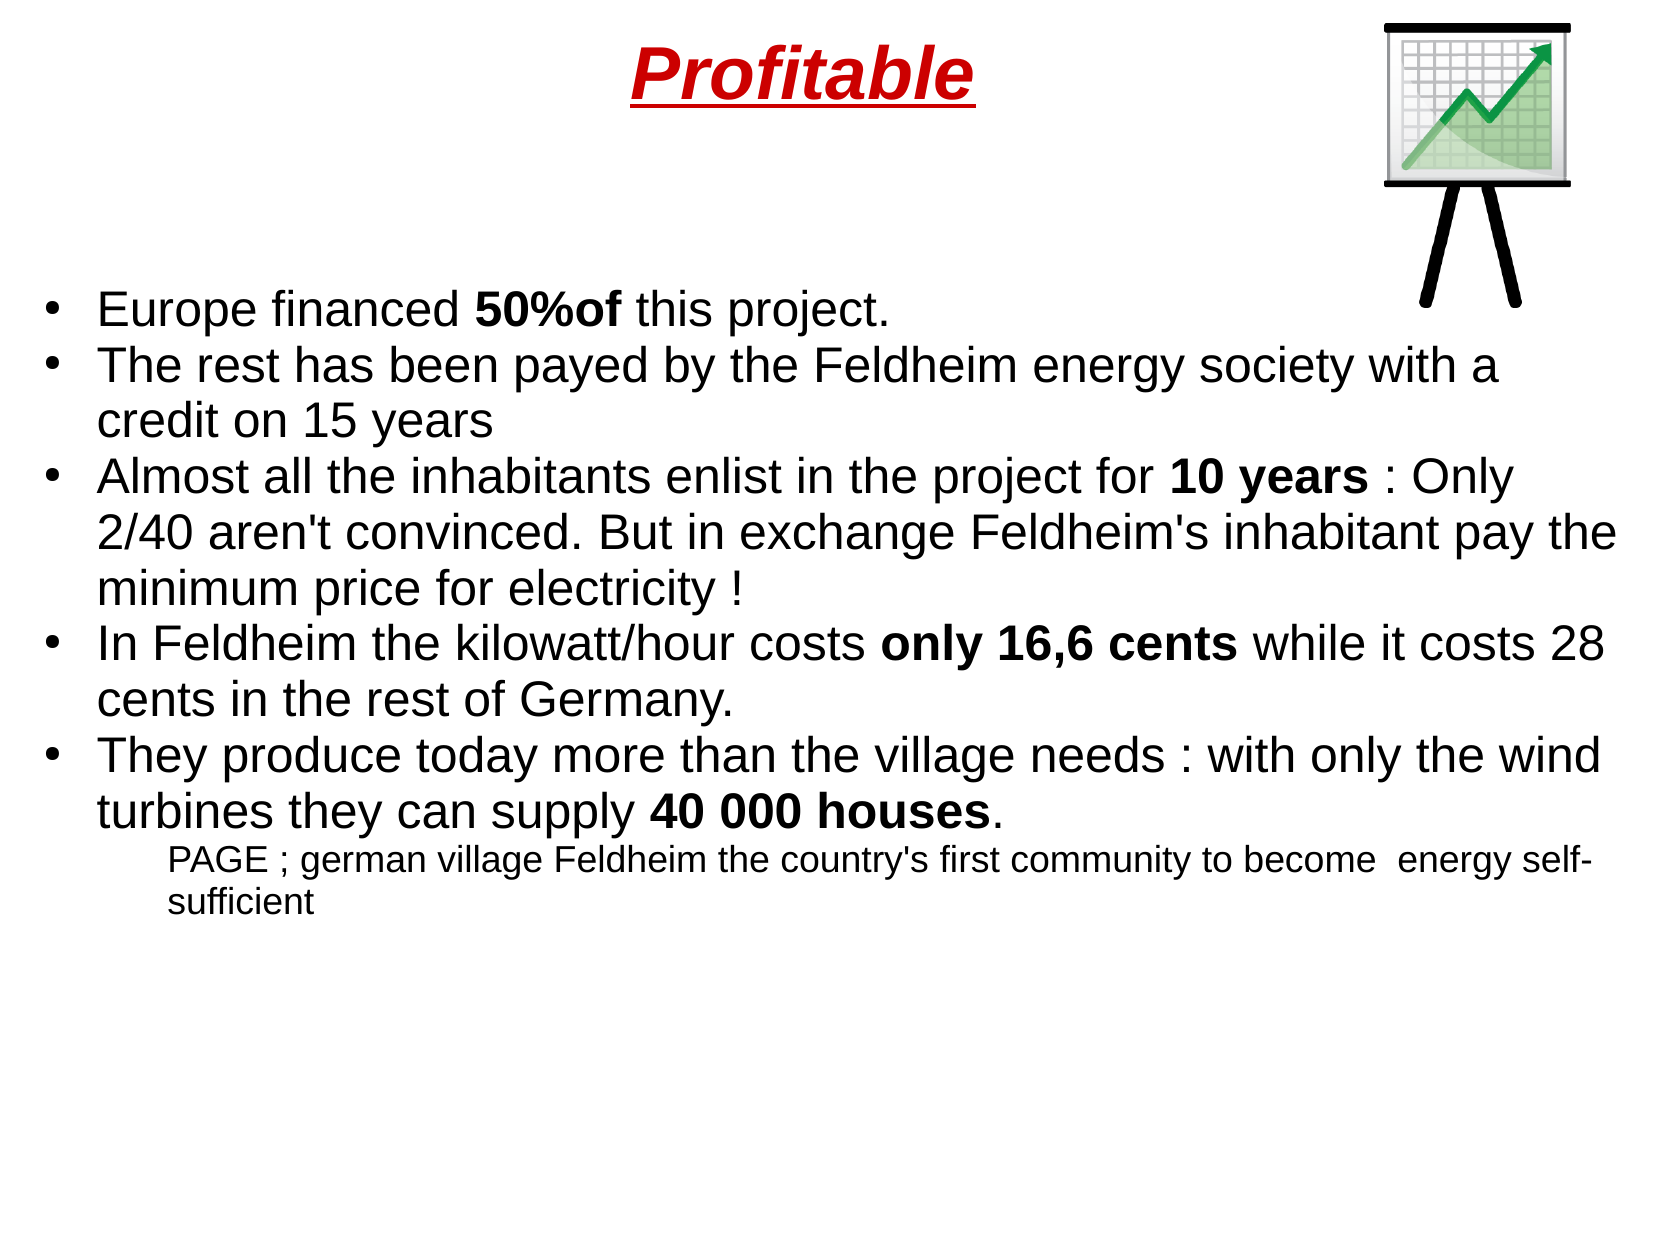

# Profitable
Europe financed 50%of this project.
The rest has been payed by the Feldheim energy society with a credit on 15 years
Almost all the inhabitants enlist in the project for 10 years : Only 2/40 aren't convinced. But in exchange Feldheim's inhabitant pay the minimum price for electricity !
In Feldheim the kilowatt/hour costs only 16,6 cents while it costs 28 cents in the rest of Germany.
They produce today more than the village needs : with only the wind turbines they can supply 40 000 houses.
PAGE ; german village Feldheim the country's first community to become energy self-sufficient